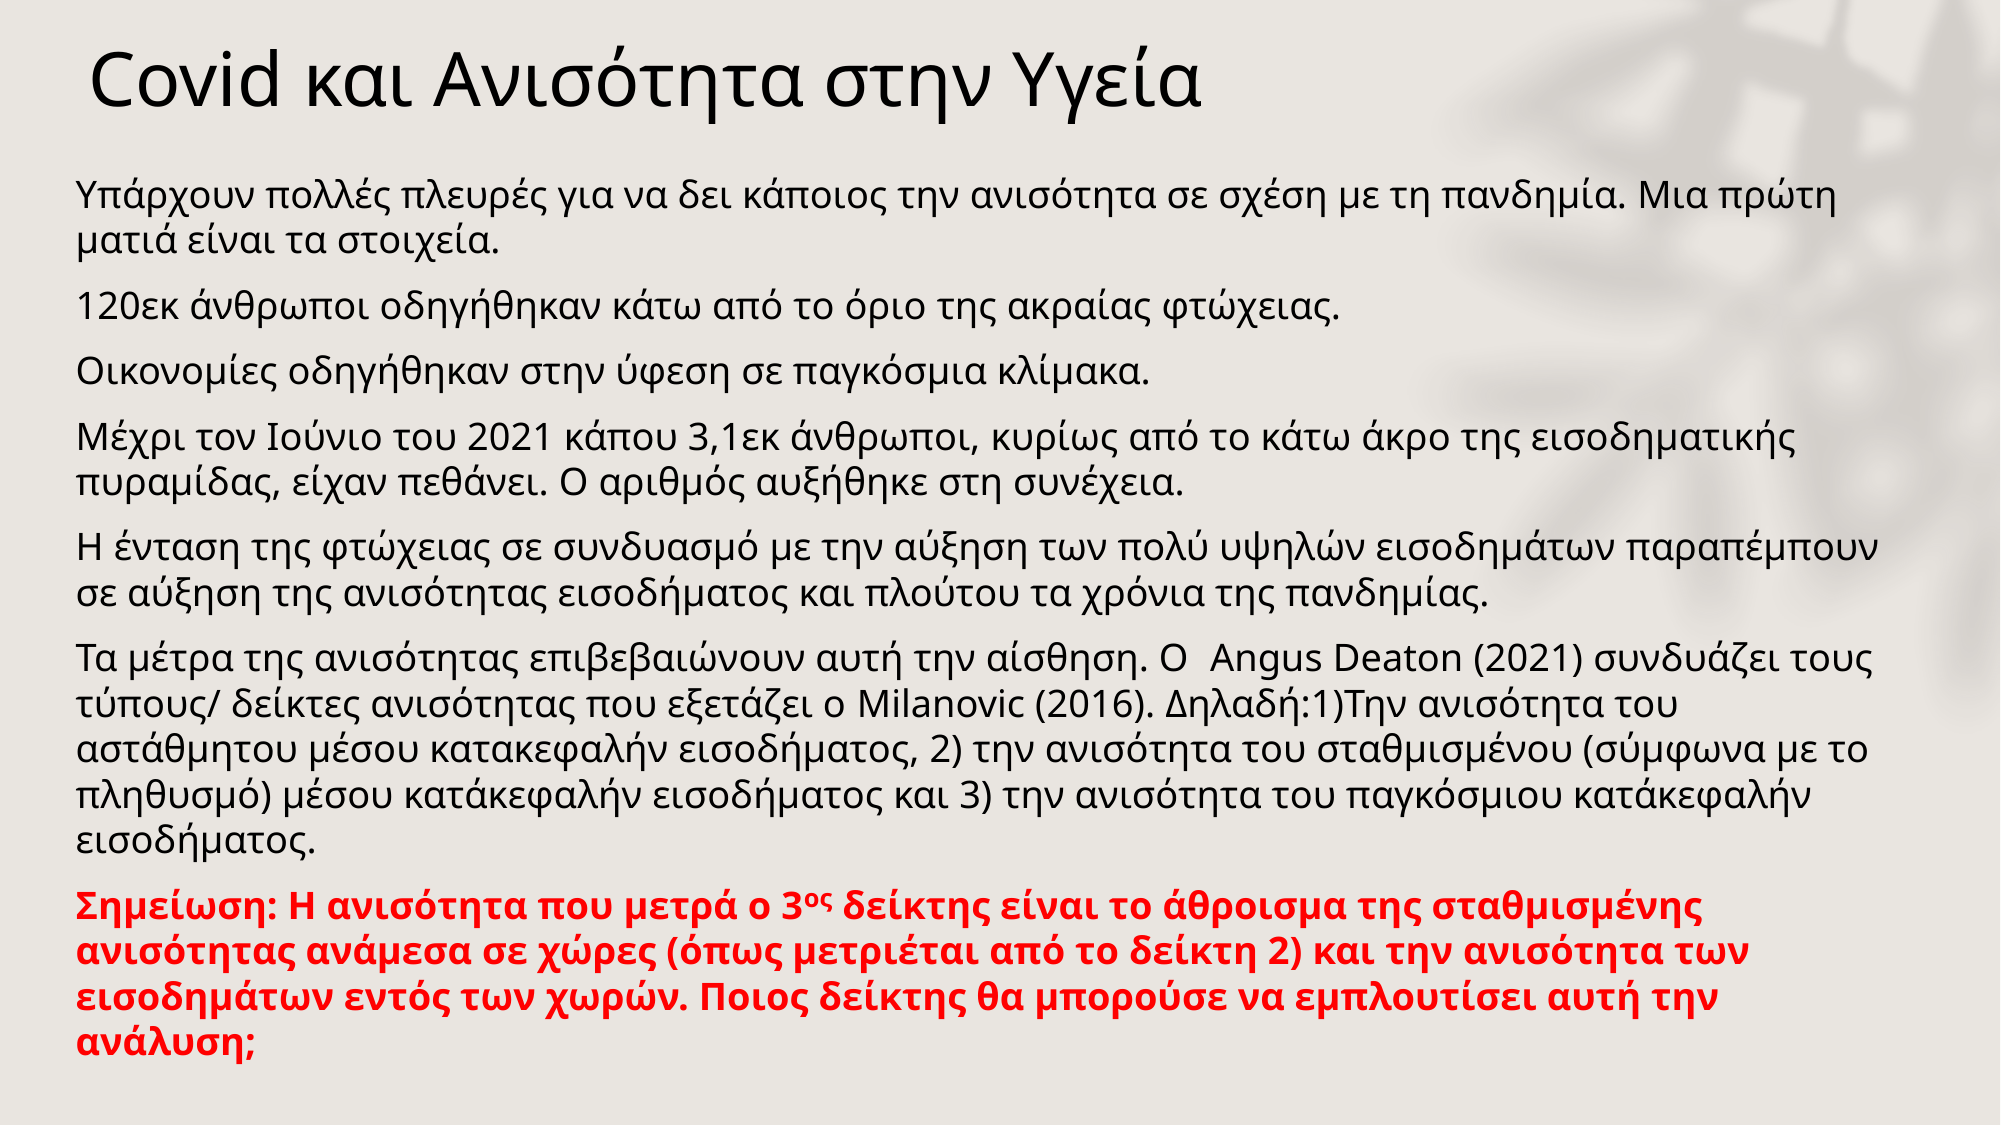

# Covid και Ανισότητα στην Υγεία
Υπάρχουν πολλές πλευρές για να δει κάποιος την ανισότητα σε σχέση με τη πανδημία. Μια πρώτη ματιά είναι τα στοιχεία.
120εκ άνθρωποι οδηγήθηκαν κάτω από το όριο της ακραίας φτώχειας.
Οικονομίες οδηγήθηκαν στην ύφεση σε παγκόσμια κλίμακα.
Μέχρι τον Ιούνιο του 2021 κάπου 3,1εκ άνθρωποι, κυρίως από το κάτω άκρο της εισοδηματικής πυραμίδας, είχαν πεθάνει. Ο αριθμός αυξήθηκε στη συνέχεια.
Η ένταση της φτώχειας σε συνδυασμό με την αύξηση των πολύ υψηλών εισοδημάτων παραπέμπουν σε αύξηση της ανισότητας εισοδήματος και πλούτου τα χρόνια της πανδημίας.
Τα μέτρα της ανισότητας επιβεβαιώνουν αυτή την αίσθηση. Ο Angus Deaton (2021) συνδυάζει τους τύπους/ δείκτες ανισότητας που εξετάζει ο Milanovic (2016). Δηλαδή:1)Την ανισότητα του αστάθμητου μέσου κατακεφαλήν εισοδήματος, 2) την ανισότητα του σταθμισμένου (σύμφωνα με το πληθυσμό) μέσου κατάκεφαλήν εισοδήματος και 3) την ανισότητα του παγκόσμιου κατάκεφαλήν εισοδήματος.
Σημείωση: Η ανισότητα που μετρά ο 3ος δείκτης είναι το άθροισμα της σταθμισμένης ανισότητας ανάμεσα σε χώρες (όπως μετριέται από το δείκτη 2) και την ανισότητα των εισοδημάτων εντός των χωρών. Ποιος δείκτης θα μπορούσε να εμπλουτίσει αυτή την ανάλυση;